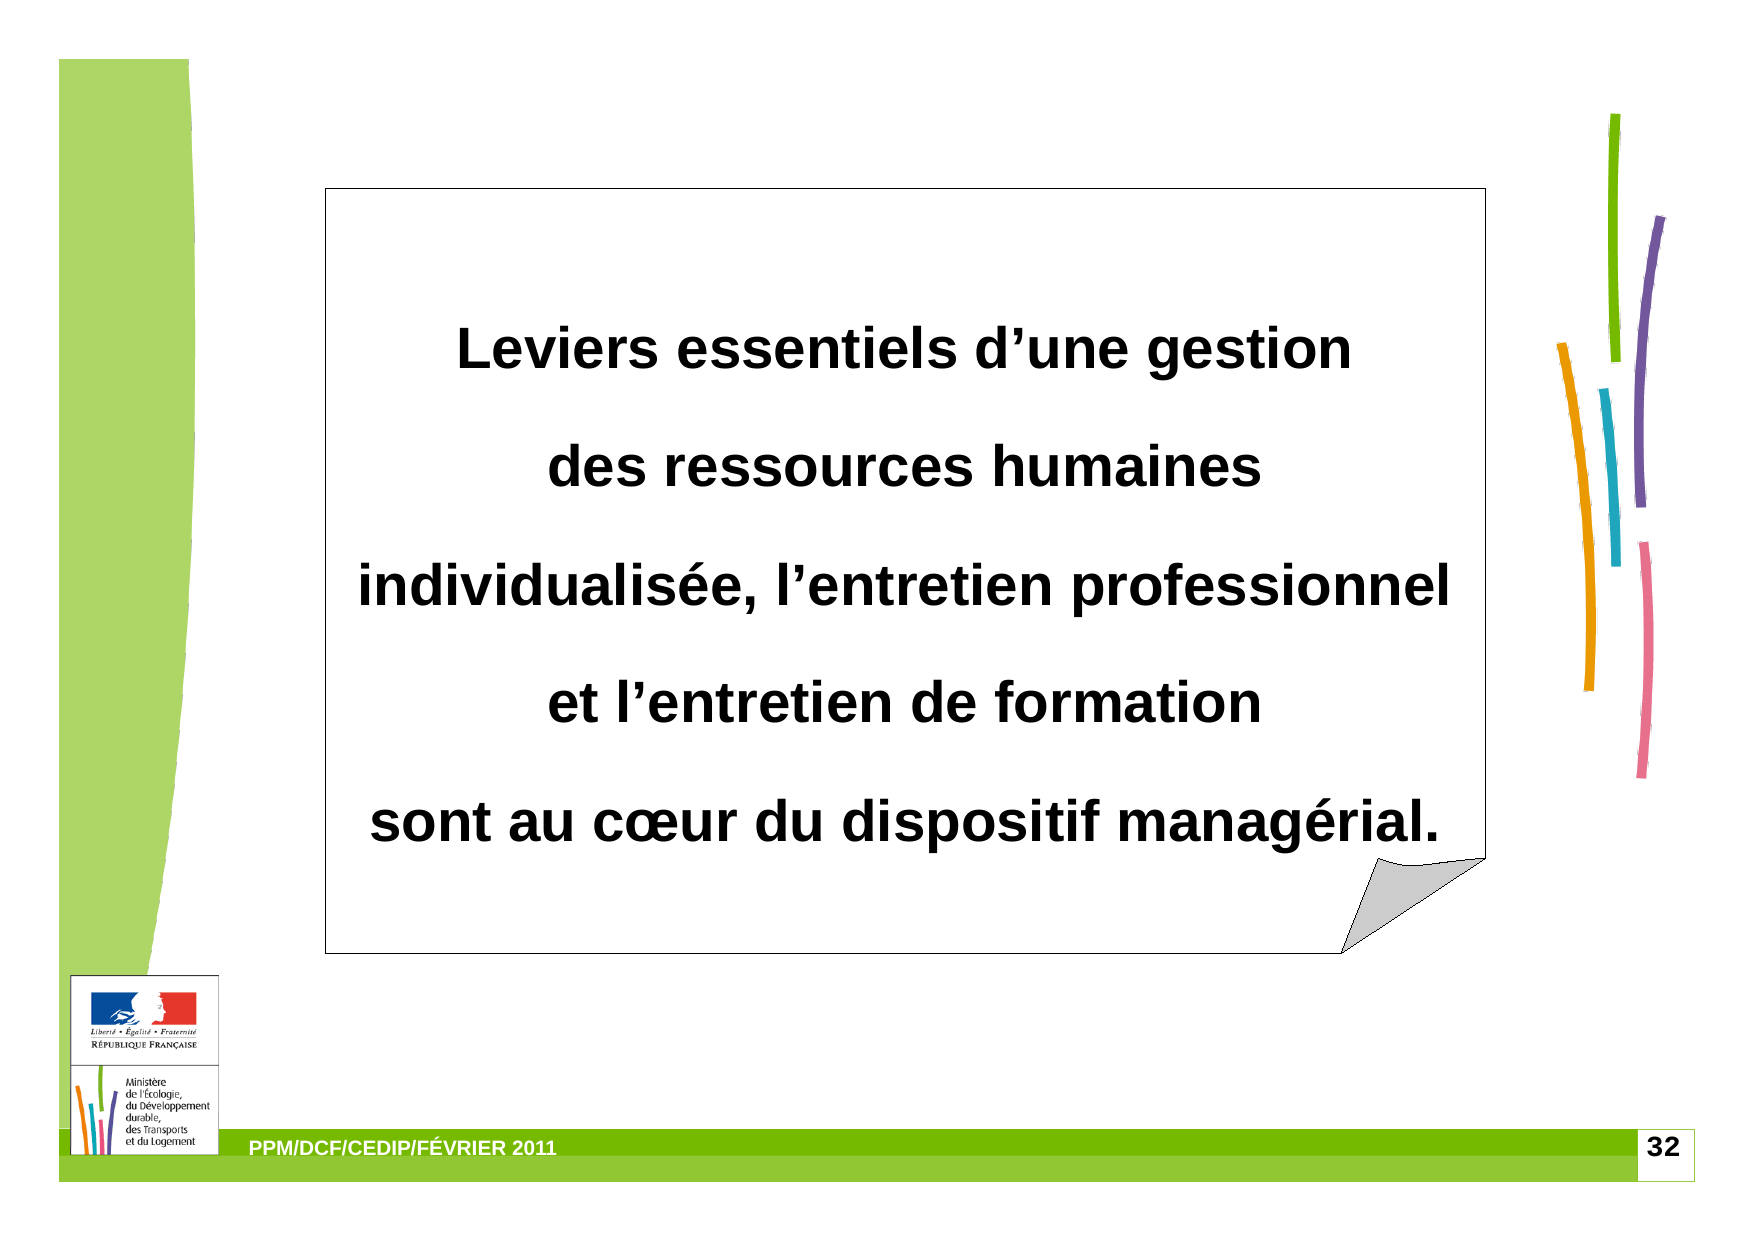

Leviers essentiels d’une gestion
des ressources humaines individualisée, l’entretien professionnel
et l’entretien de formation
sont au cœur du dispositif managérial.
PPM/DCF/CEDIP/FÉVRIER 2011
32